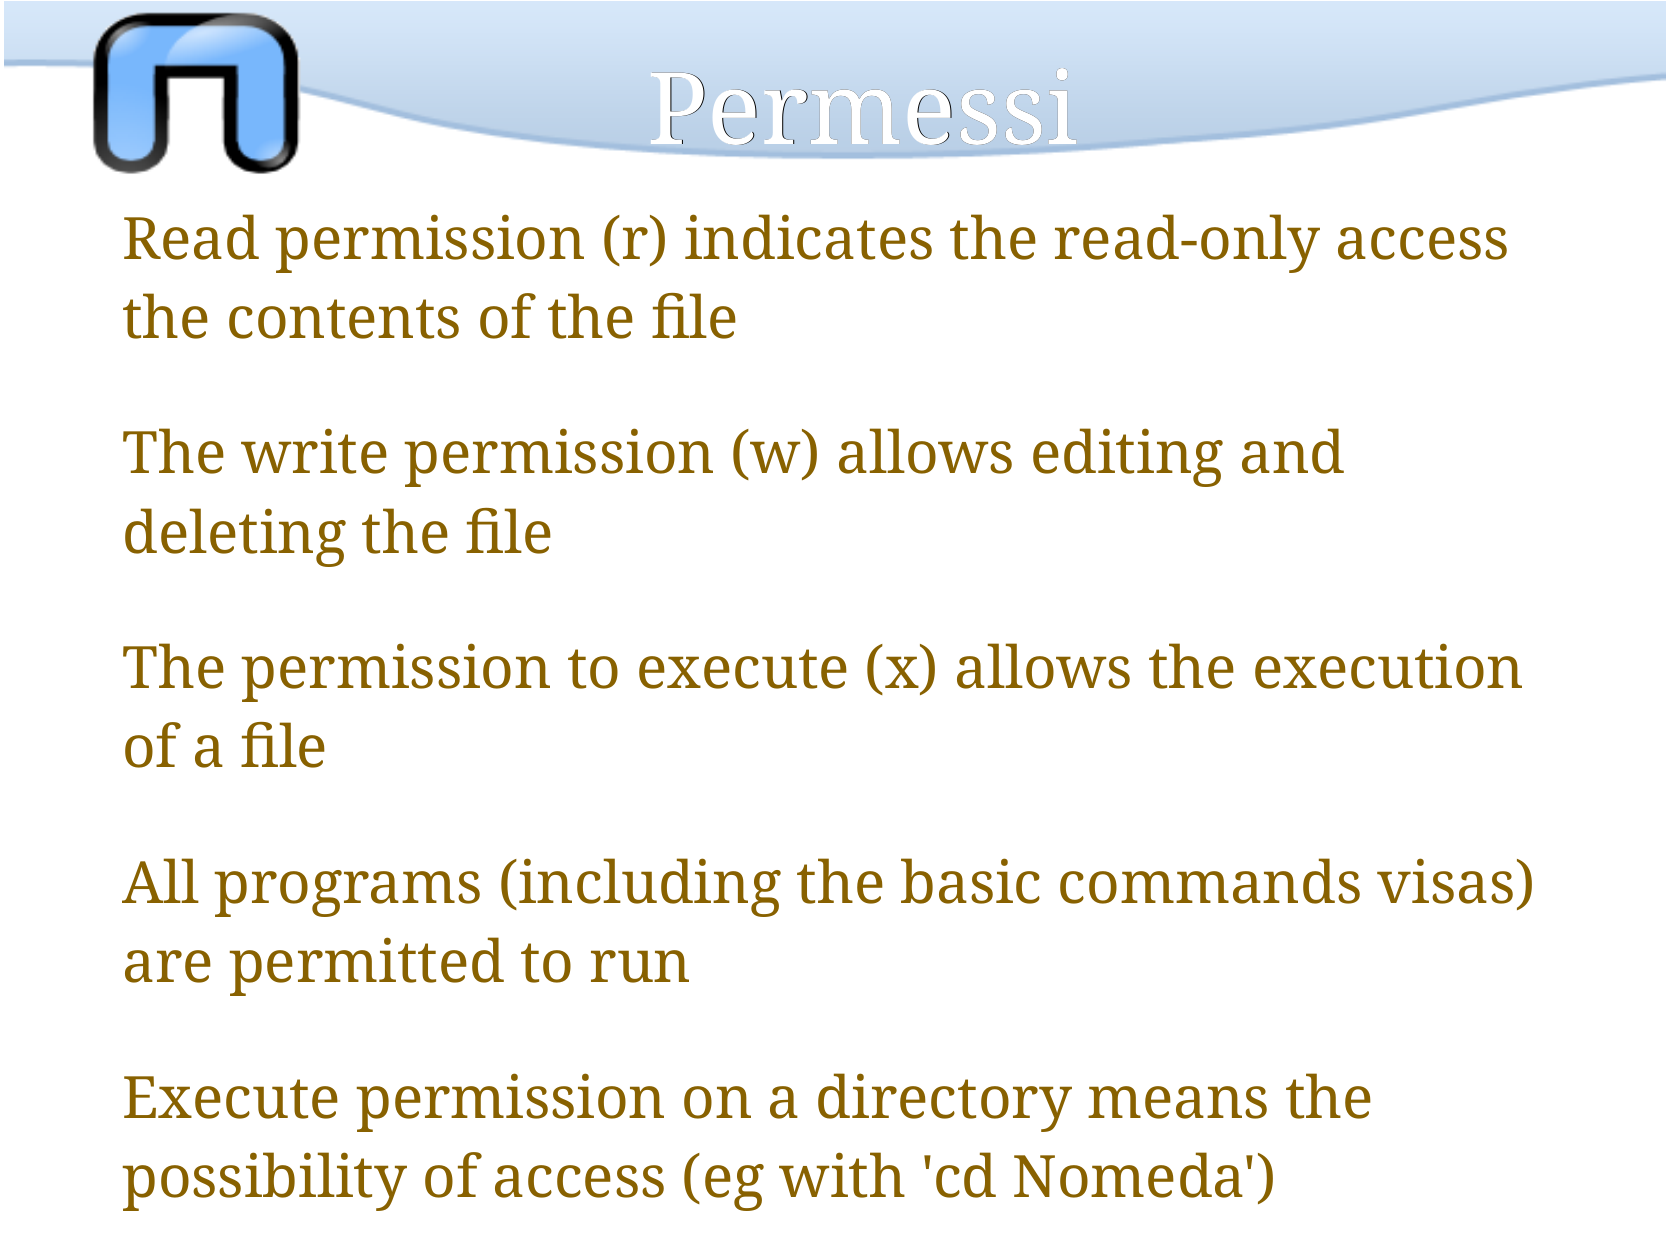

Permessi
# Read permission (r) indicates the read-only access the contents of the file
The write permission (w) allows editing and deleting the file
The permission to execute (x) allows the execution of a file
All programs (including the basic commands visas) are permitted to run
Execute permission on a directory means the possibility of access (eg with 'cd Nomeda')